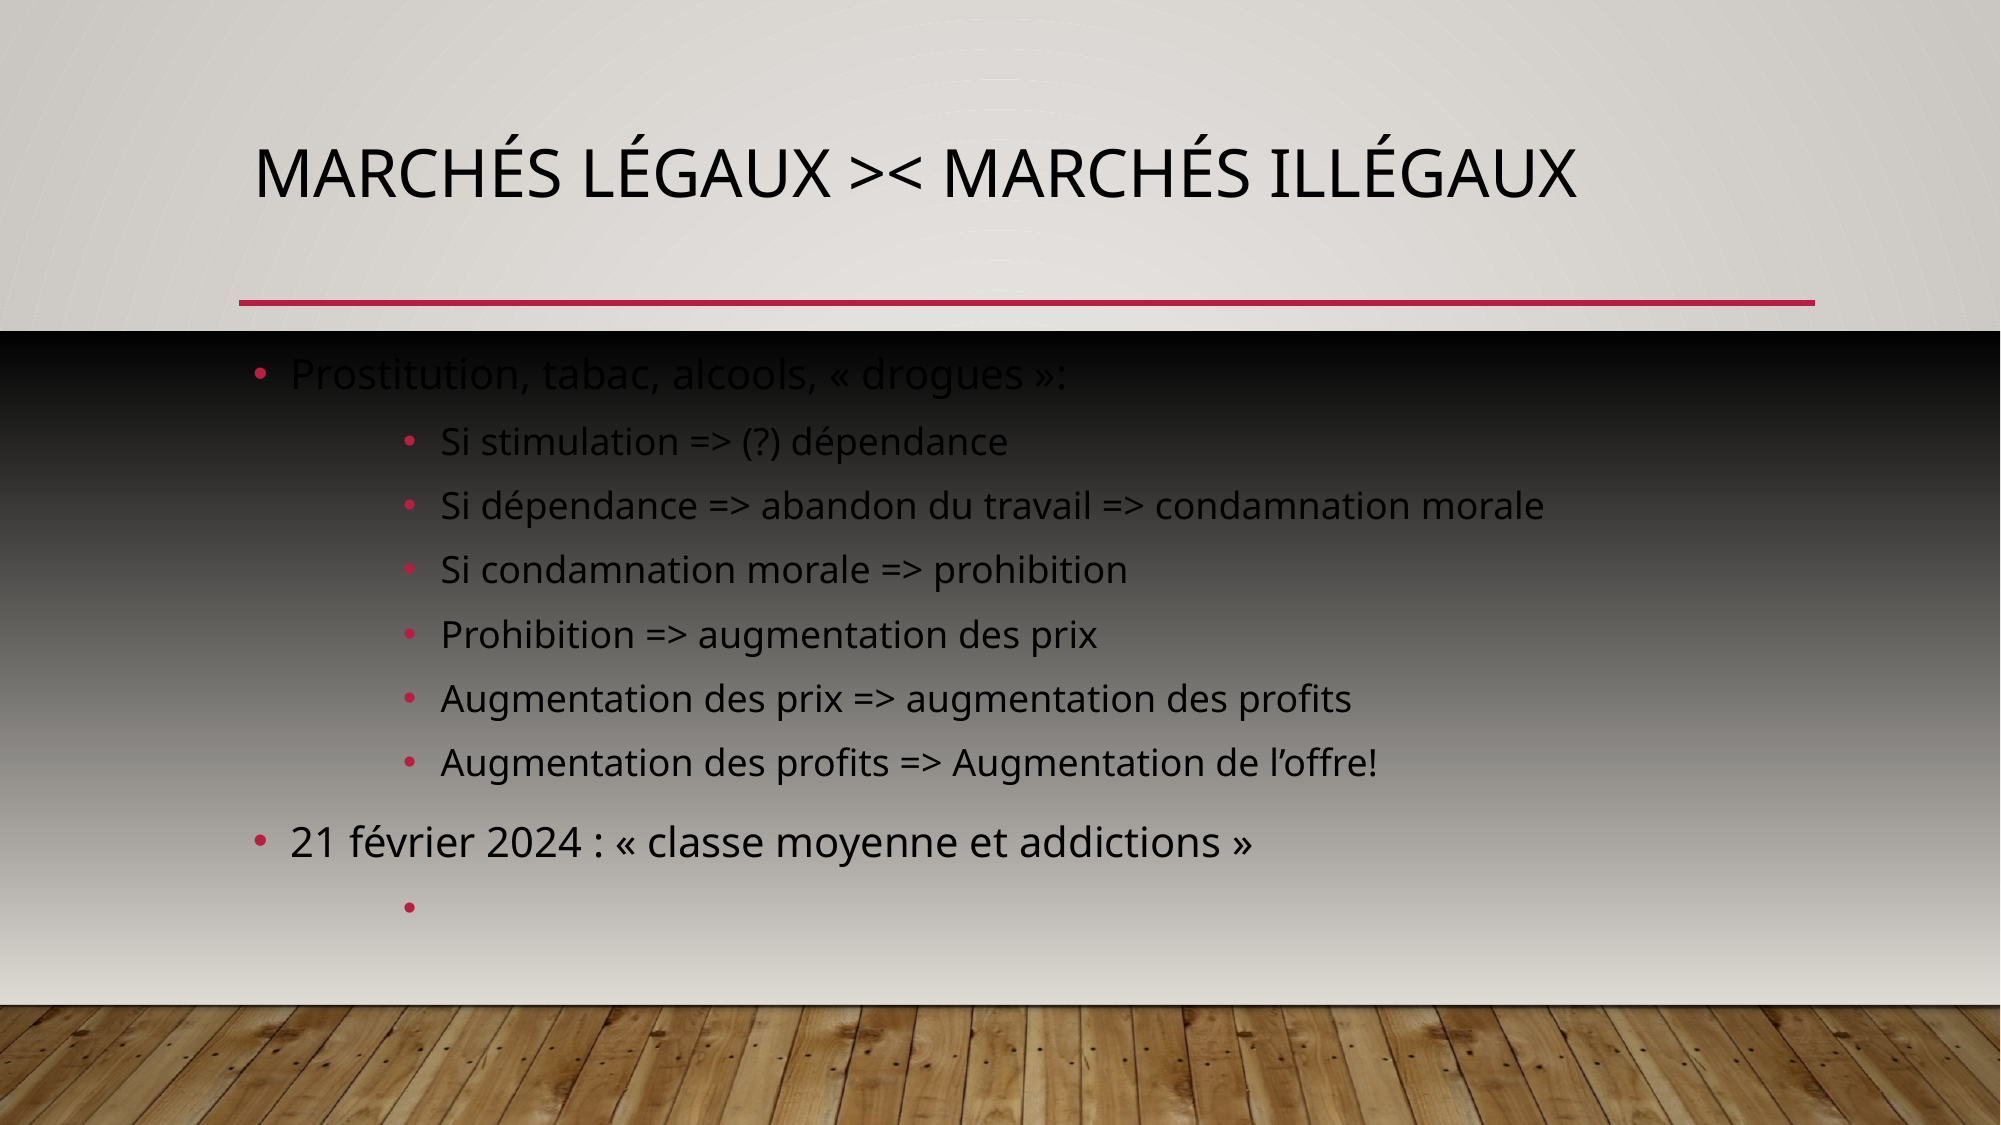

# Marchés légaux >< marchés illégaux
Prostitution, tabac, alcools, « drogues »:
Si stimulation => (?) dépendance
Si dépendance => abandon du travail => condamnation morale
Si condamnation morale => prohibition
Prohibition => augmentation des prix
Augmentation des prix => augmentation des profits
Augmentation des profits => Augmentation de l’offre!
21 février 2024 : « classe moyenne et addictions »